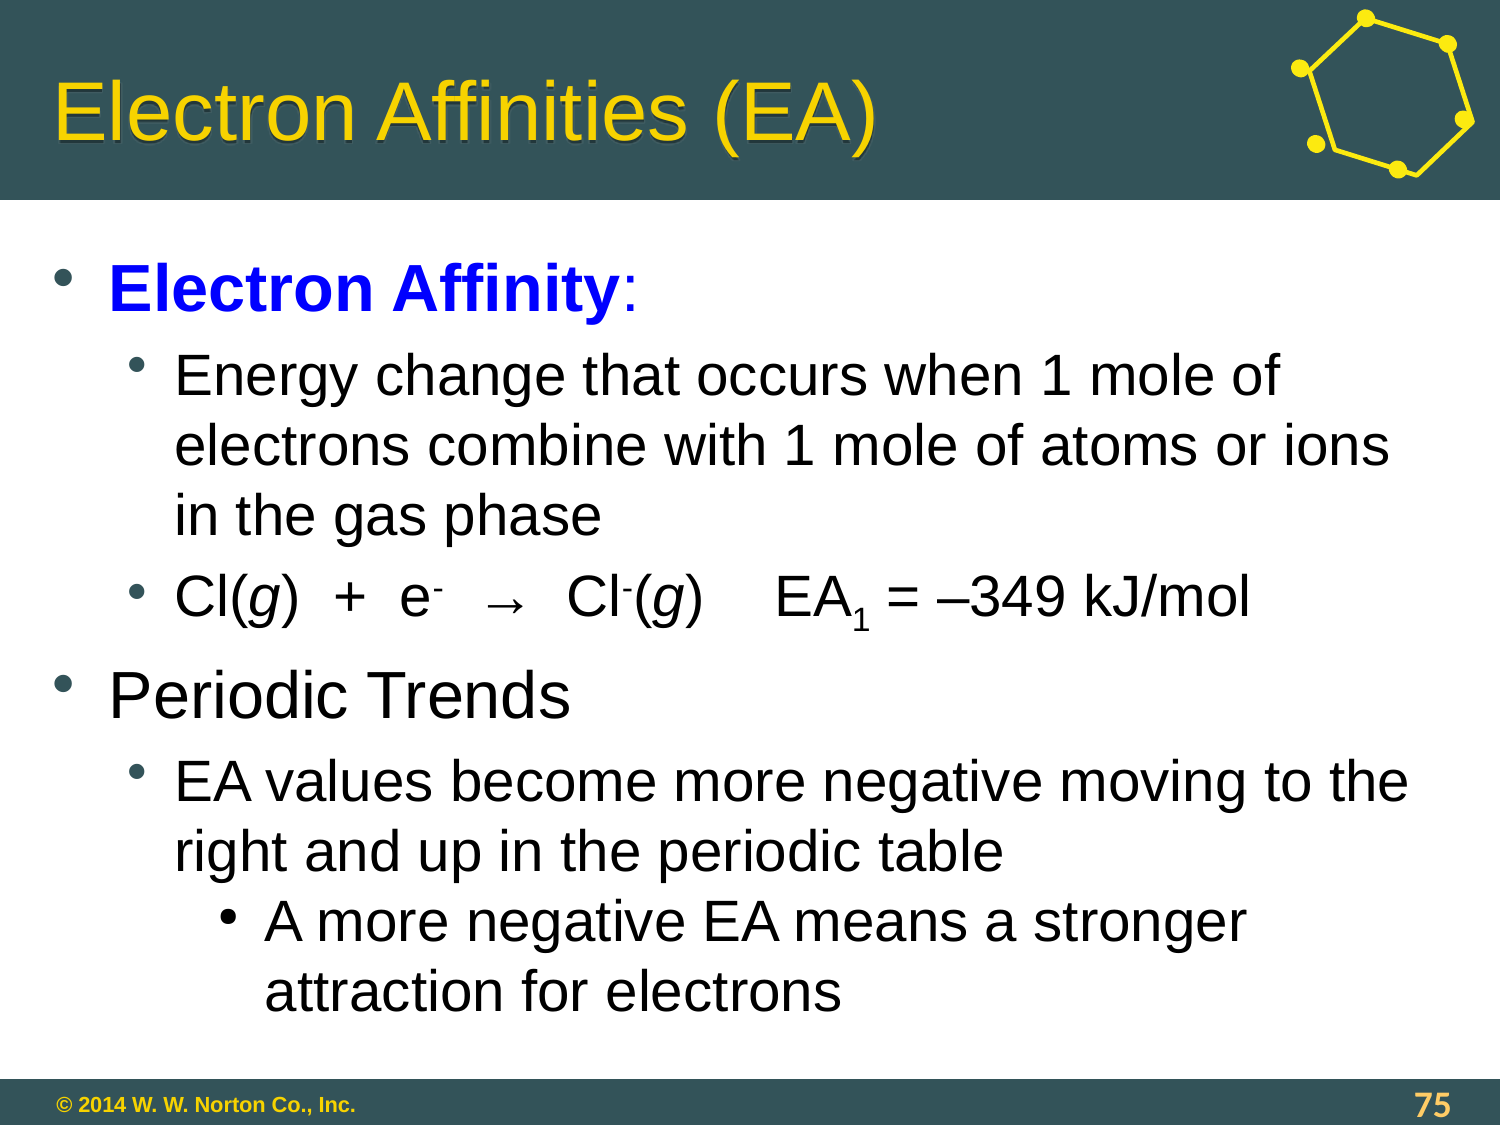

Electron Affinities (EA)
# Electron Affinity:
Energy change that occurs when 1 mole of electrons combine with 1 mole of atoms or ions in the gas phase
Cl(g) + e- → Cl-(g)	EA1 = –349 kJ/mol
Periodic Trends
EA values become more negative moving to the right and up in the periodic table
A more negative EA means a stronger attraction for electrons